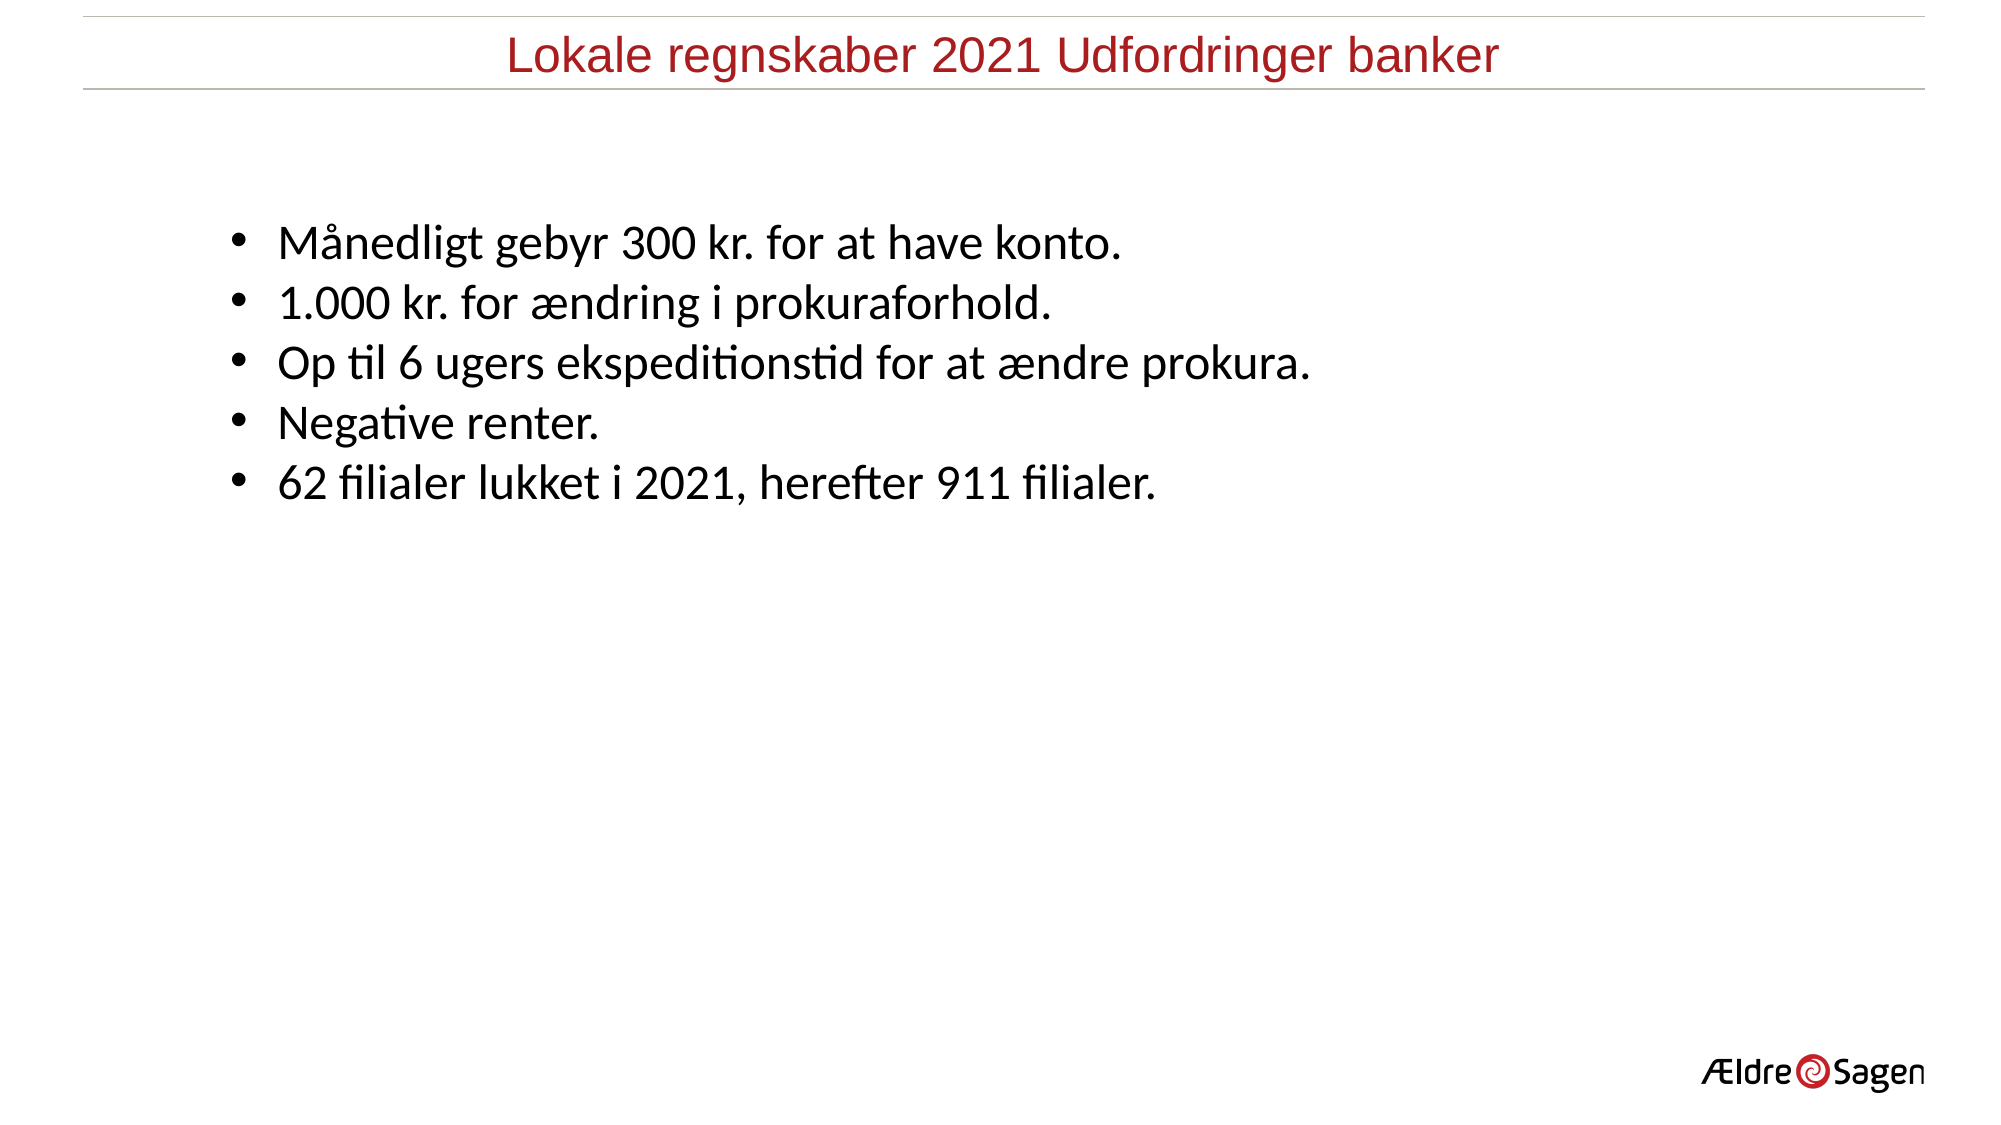

Lokale regnskaber 2021 Udfordringer banker
Månedligt gebyr 300 kr. for at have konto.
1.000 kr. for ændring i prokuraforhold.
Op til 6 ugers ekspeditionstid for at ændre prokura.
Negative renter.
62 filialer lukket i 2021, herefter 911 filialer.